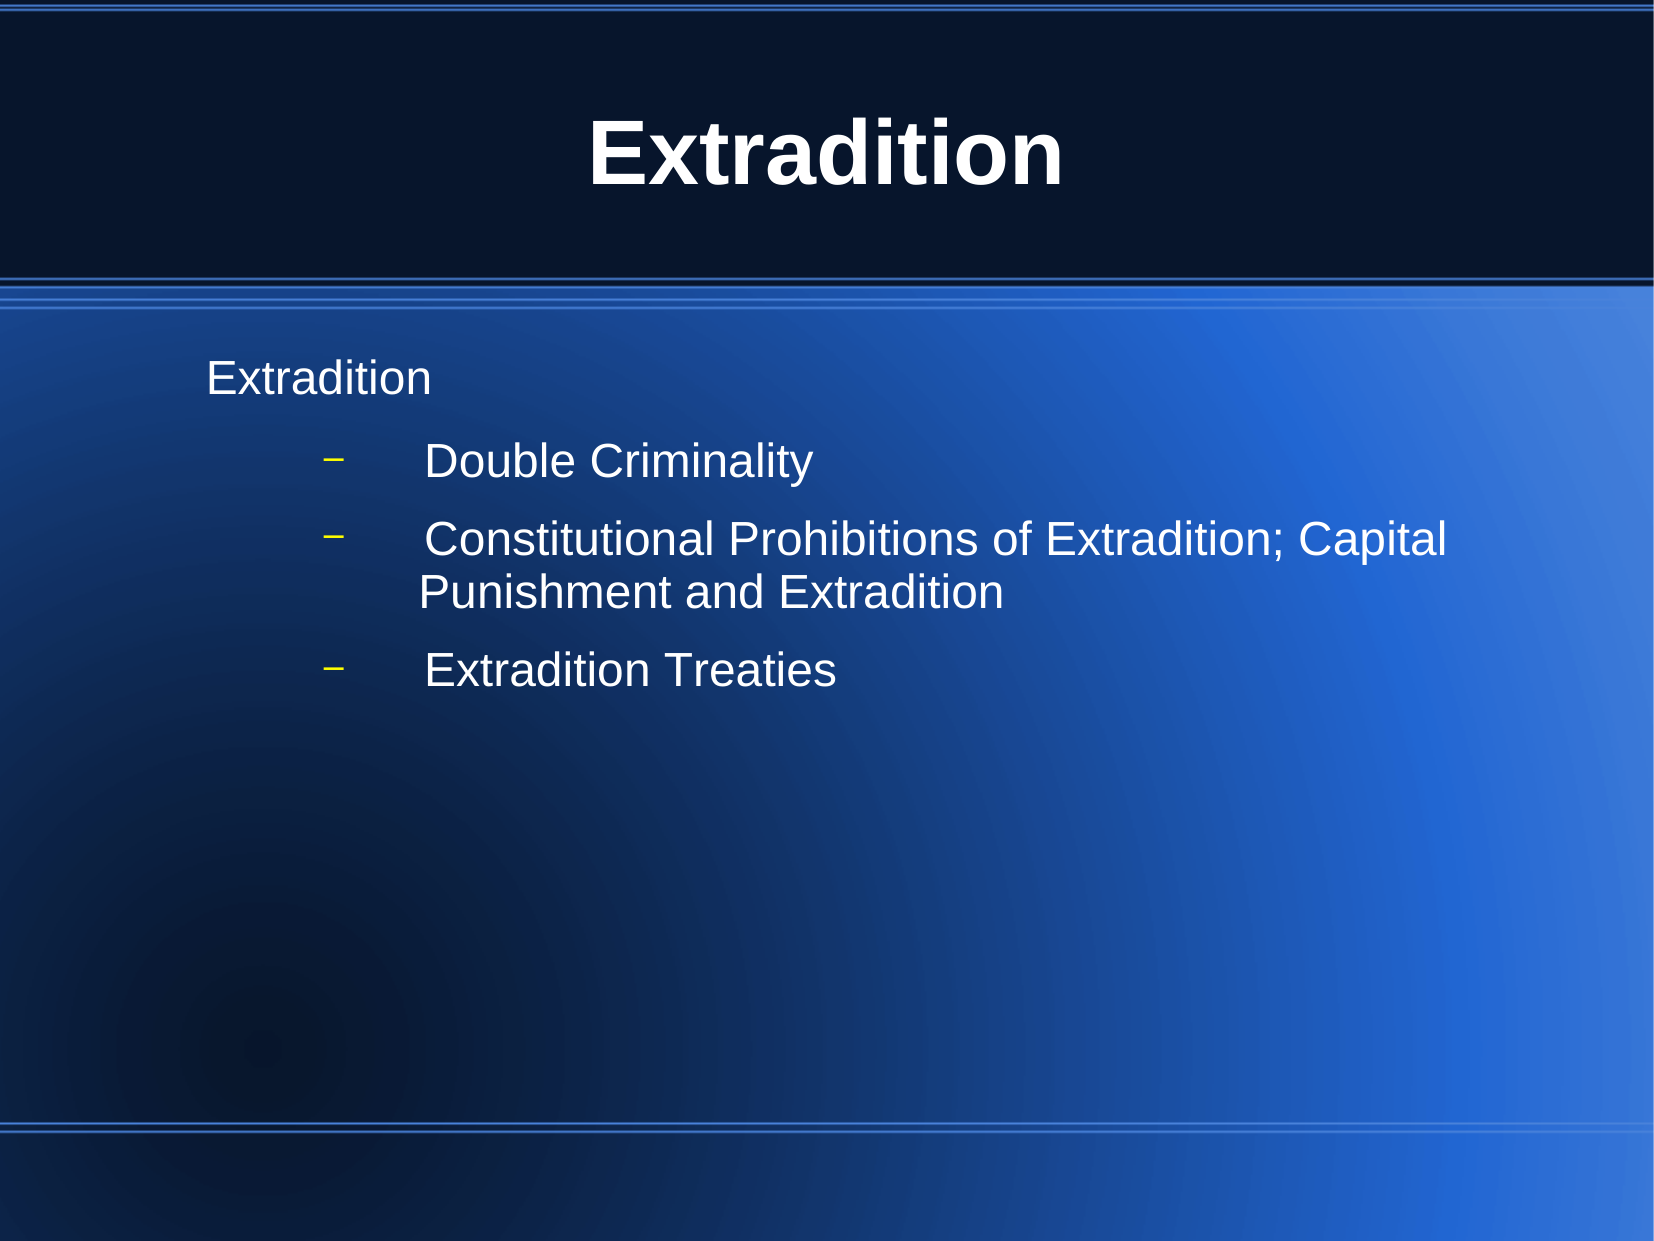

# Extradition
Extradition
 Double Criminality
 Constitutional Prohibitions of Extradition; Capital Punishment and Extradition
 Extradition Treaties